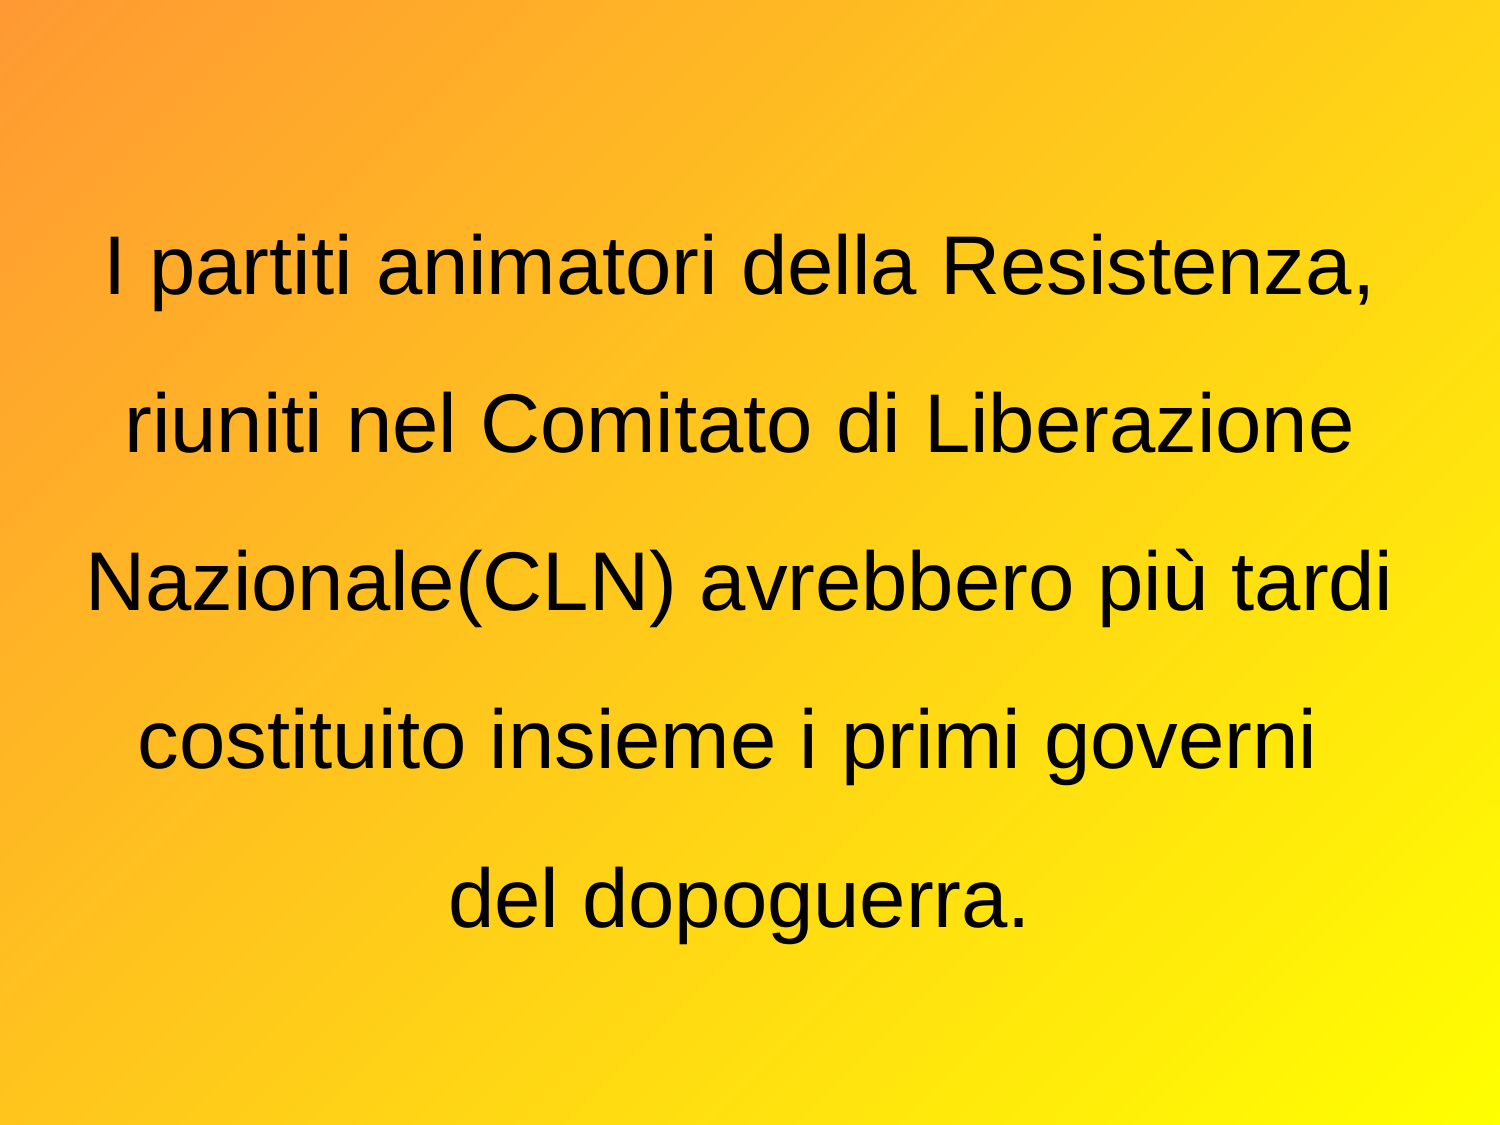

# I partiti animatori della Resistenza, riuniti nel Comitato di Liberazione Nazionale(CLN) avrebbero più tardi costituito insieme i primi governi del dopoguerra.